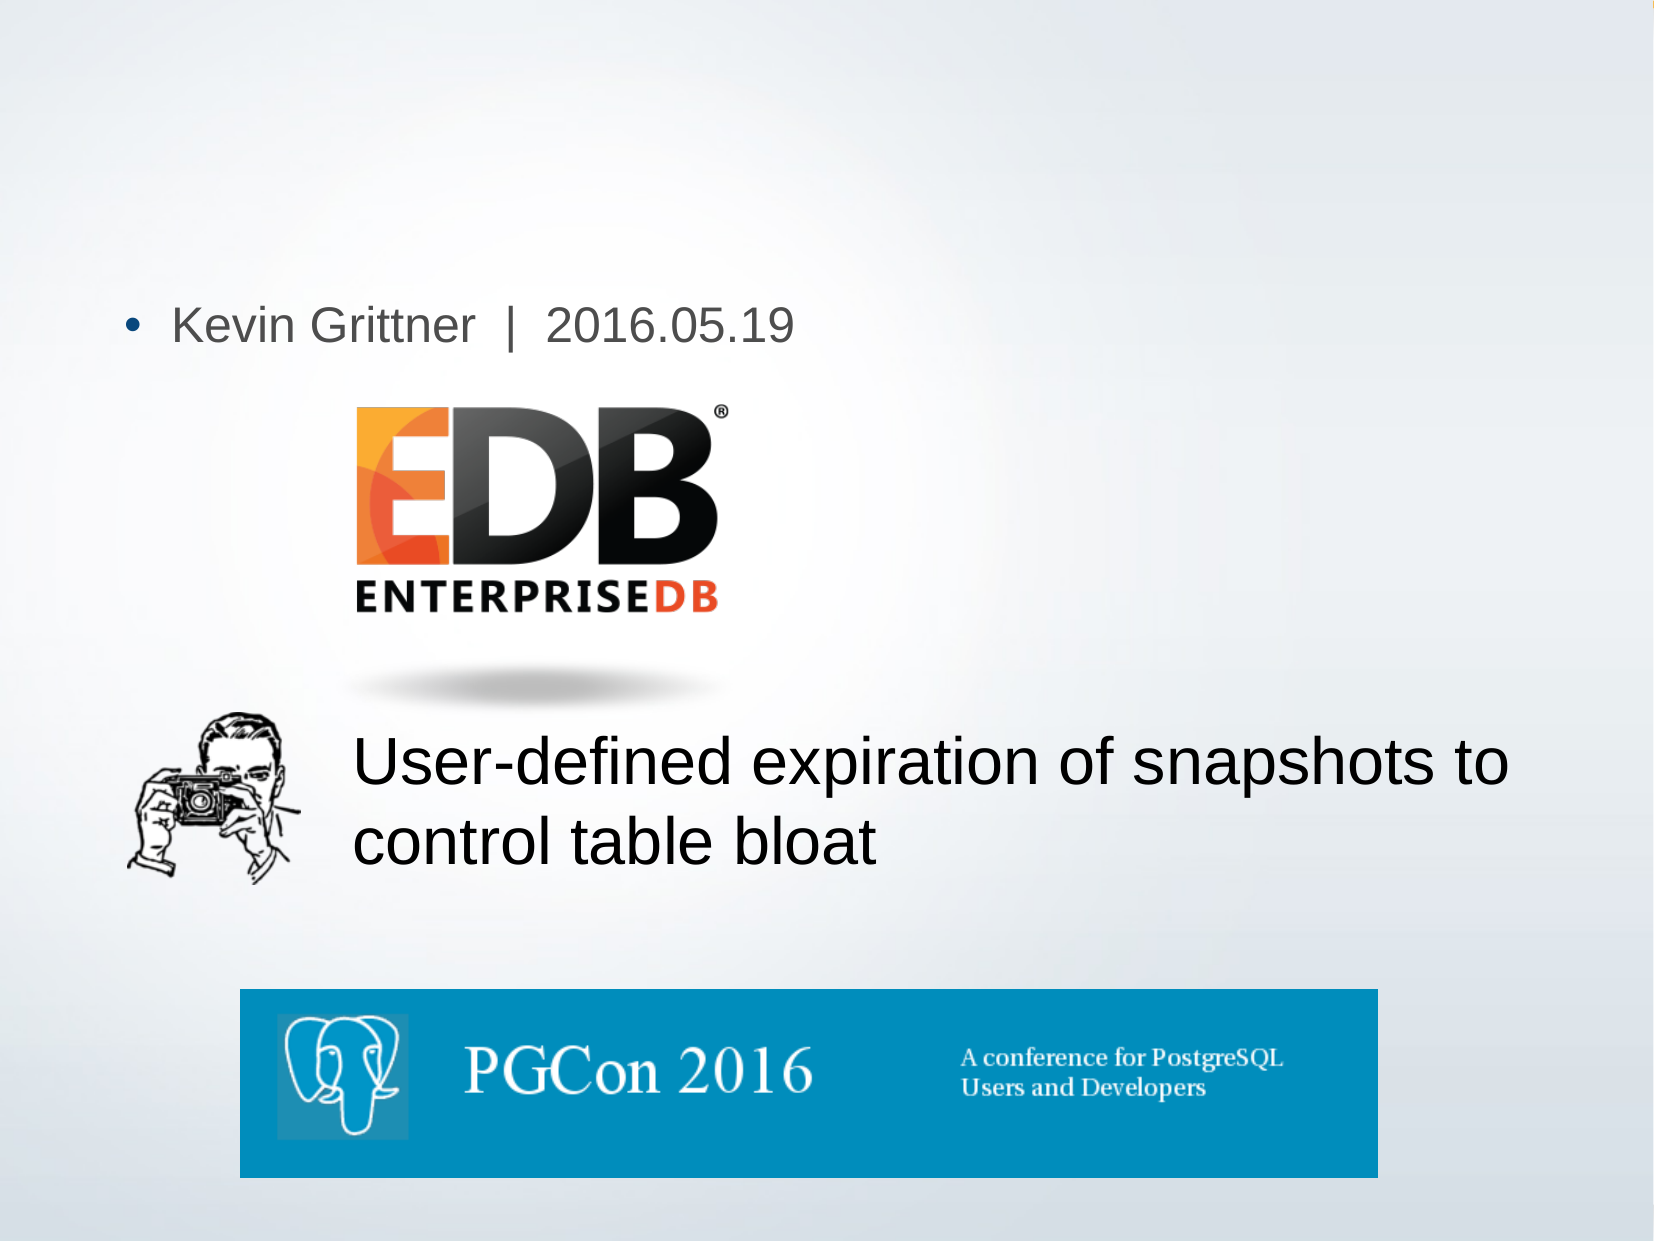

Kevin Grittner | 2016.05.19
# User-defined expiration of snapshots to control table bloat